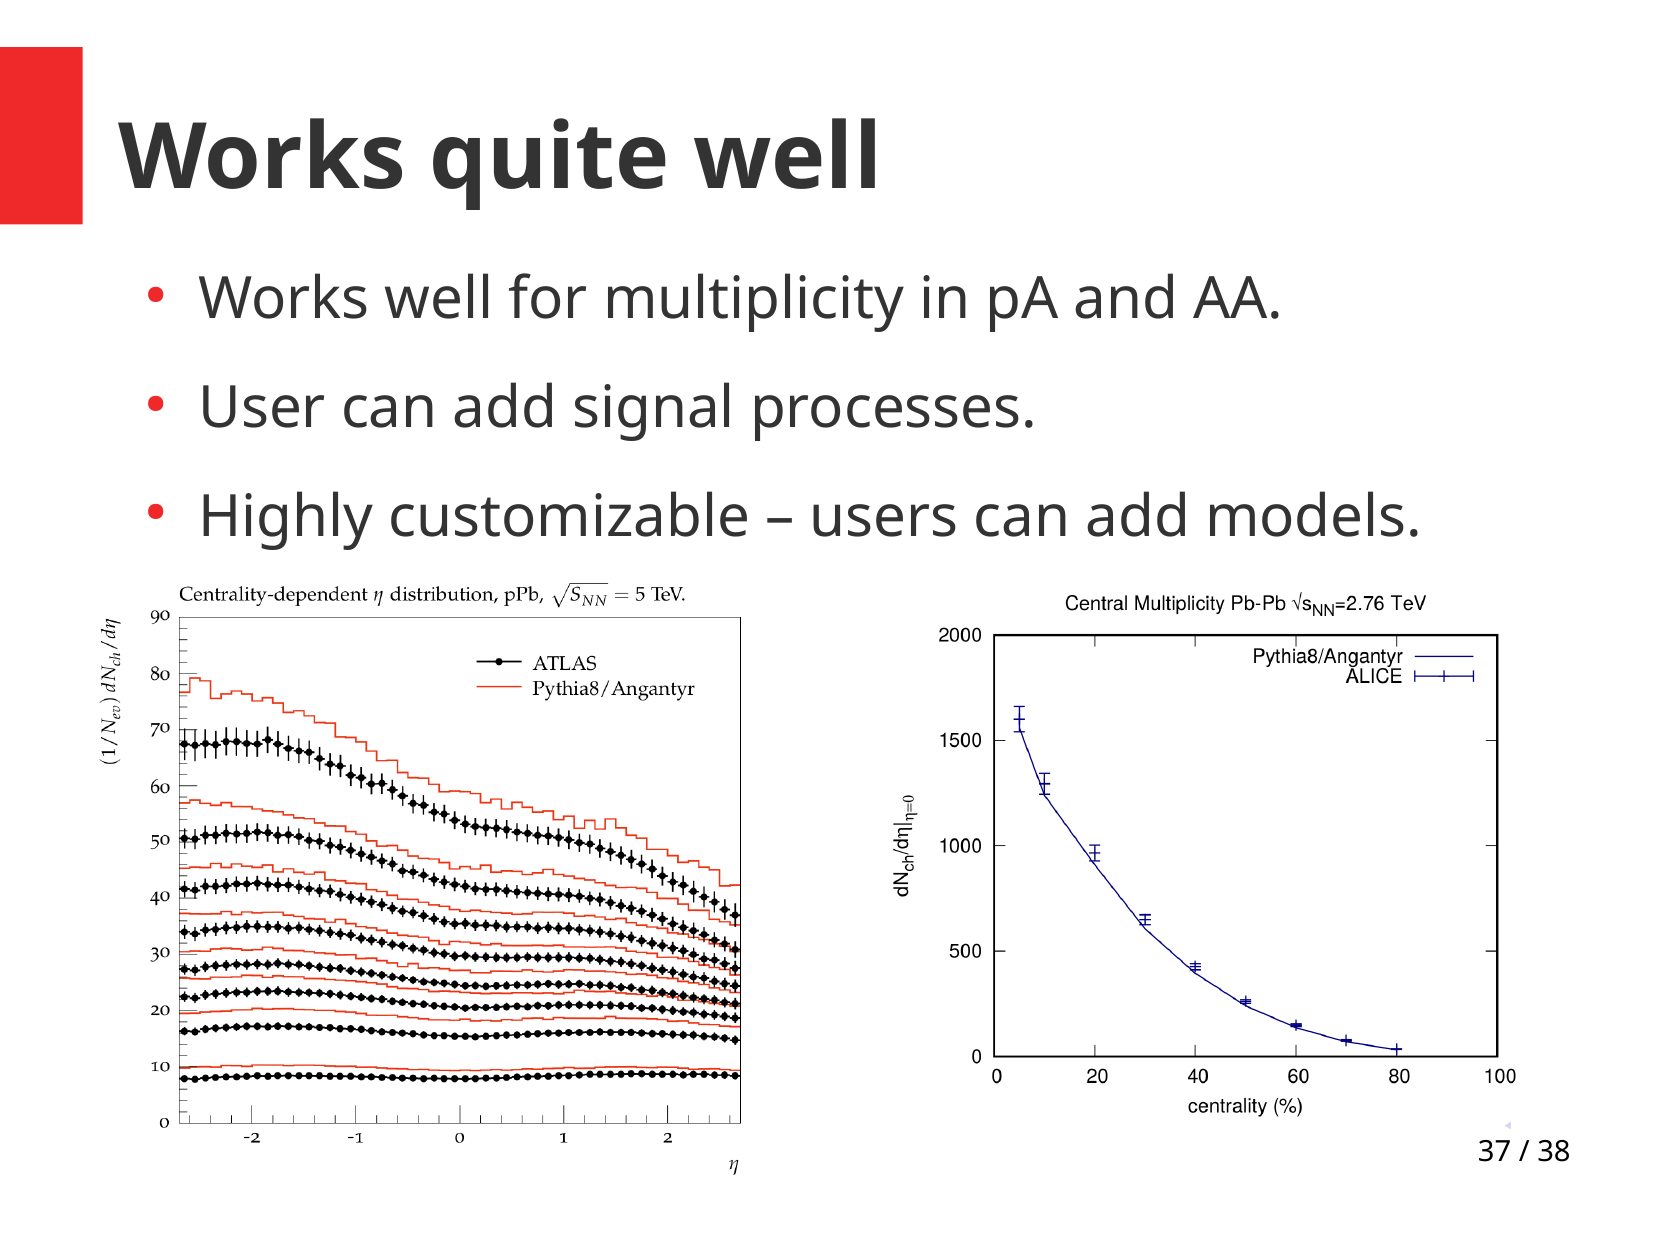

# Works quite well
Works well for multiplicity in pA and AA.
User can add signal processes.
Highly customizable – users can add models.
37